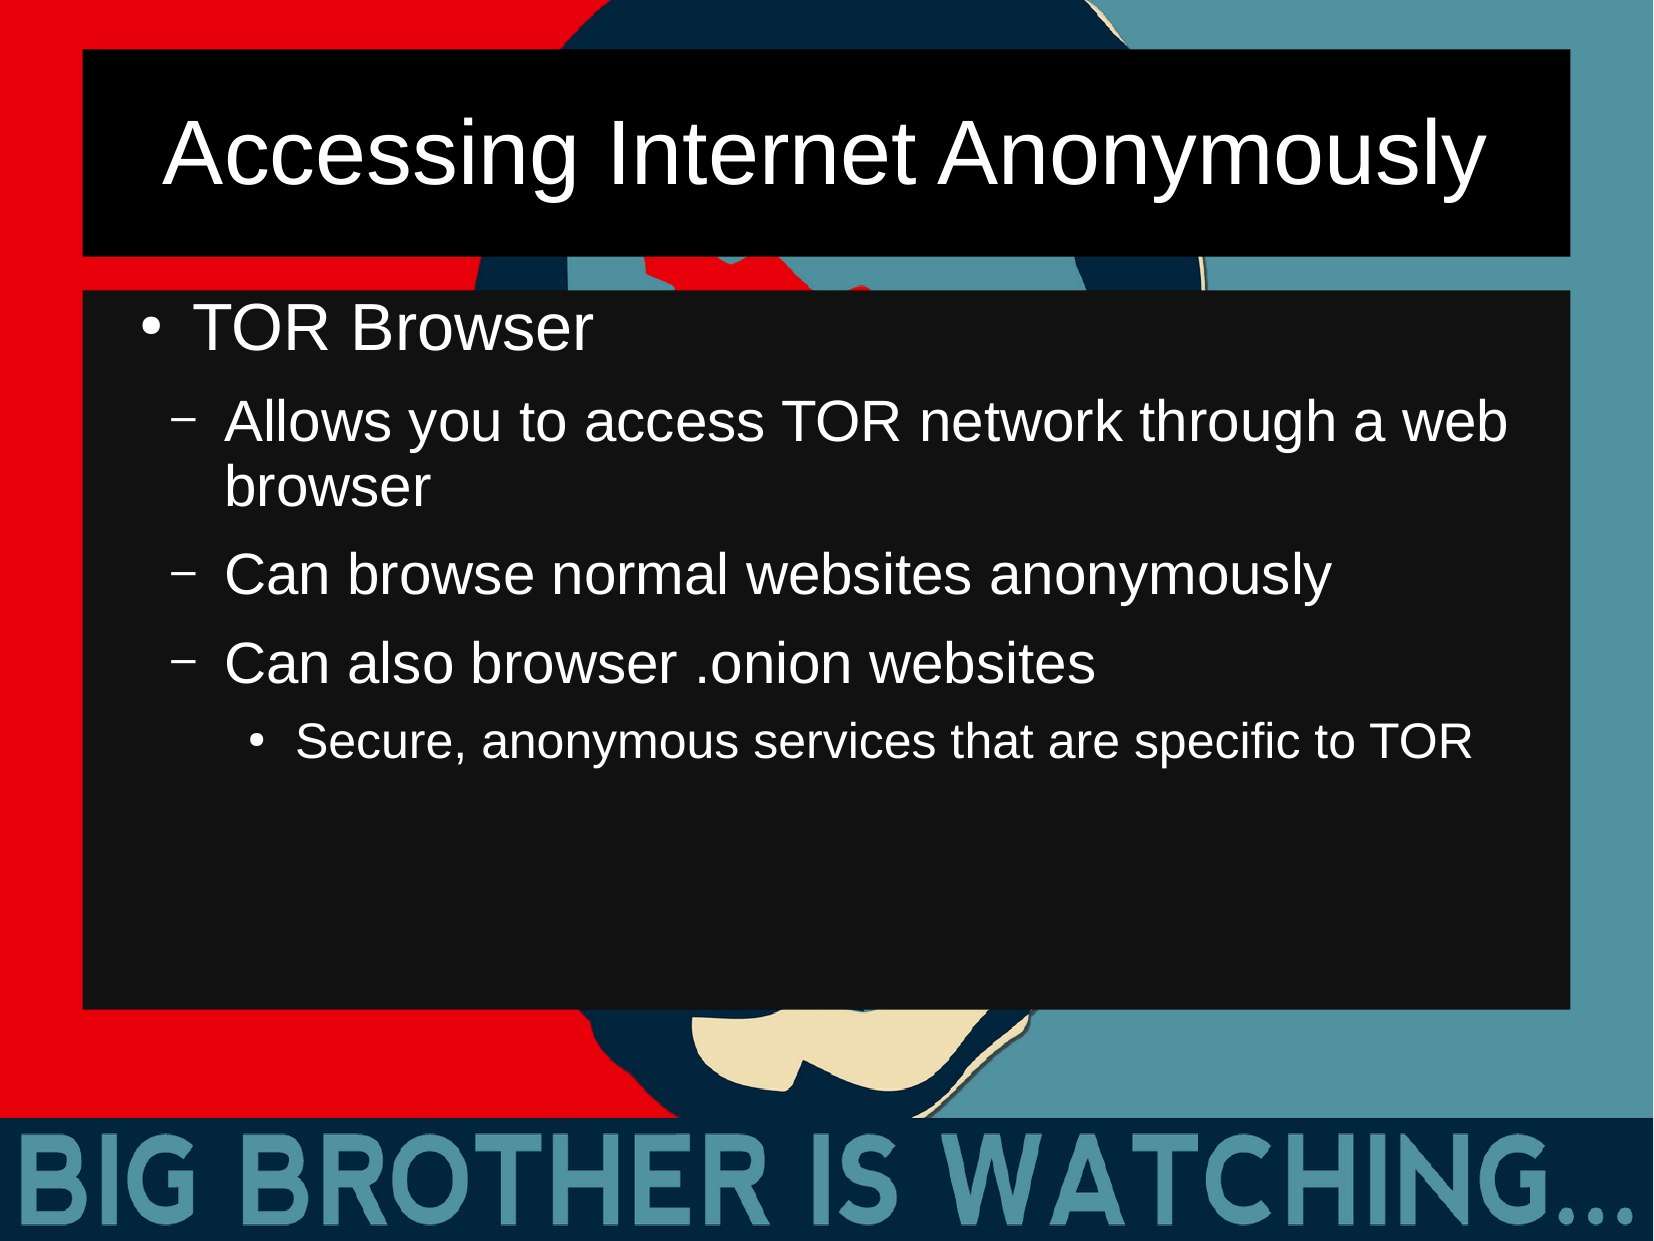

# Accessing Internet Anonymously
TOR Browser
Allows you to access TOR network through a web browser
Can browse normal websites anonymously
Can also browser .onion websites
Secure, anonymous services that are specific to TOR